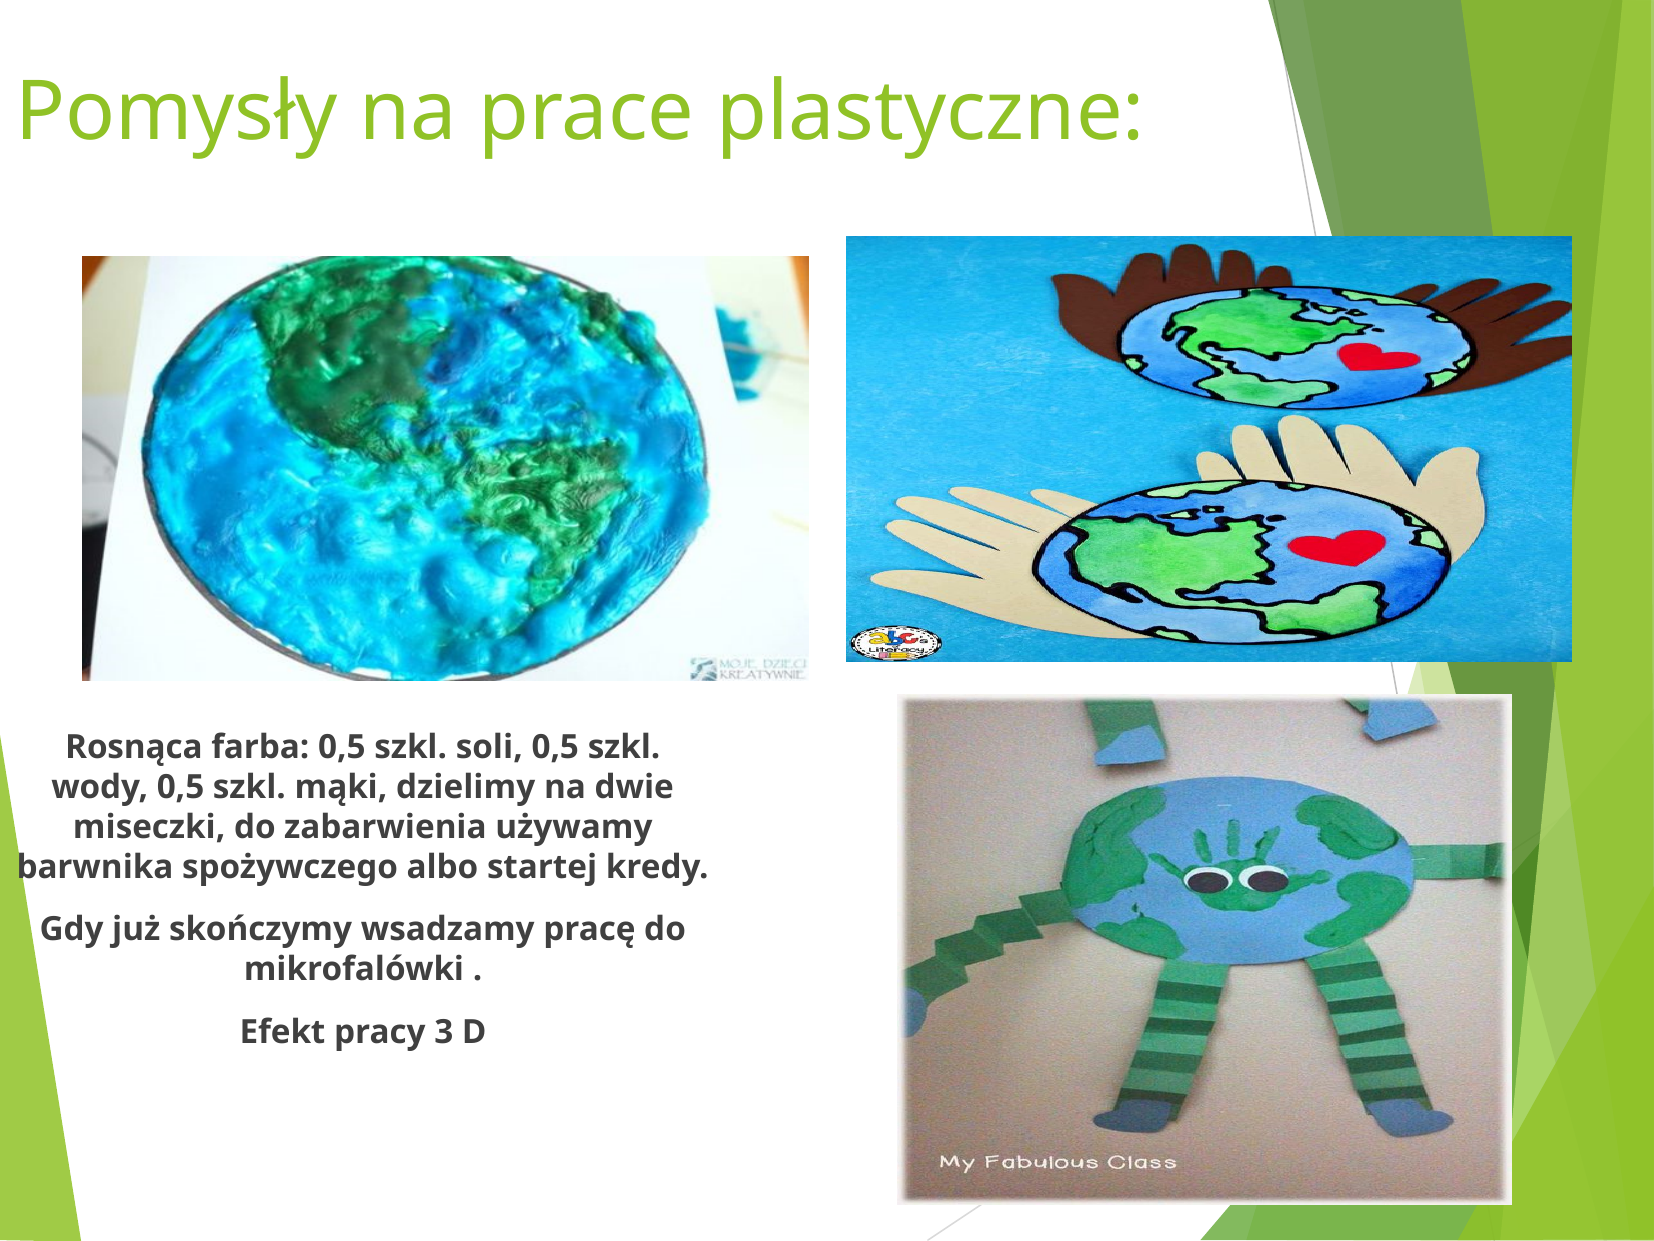

# Pomysły na prace plastyczne:
Rosnąca farba: 0,5 szkl. soli, 0,5 szkl. wody, 0,5 szkl. mąki, dzielimy na dwie miseczki, do zabarwienia używamy barwnika spożywczego albo startej kredy.
Gdy już skończymy wsadzamy pracę do mikrofalówki .
Efekt pracy 3 D